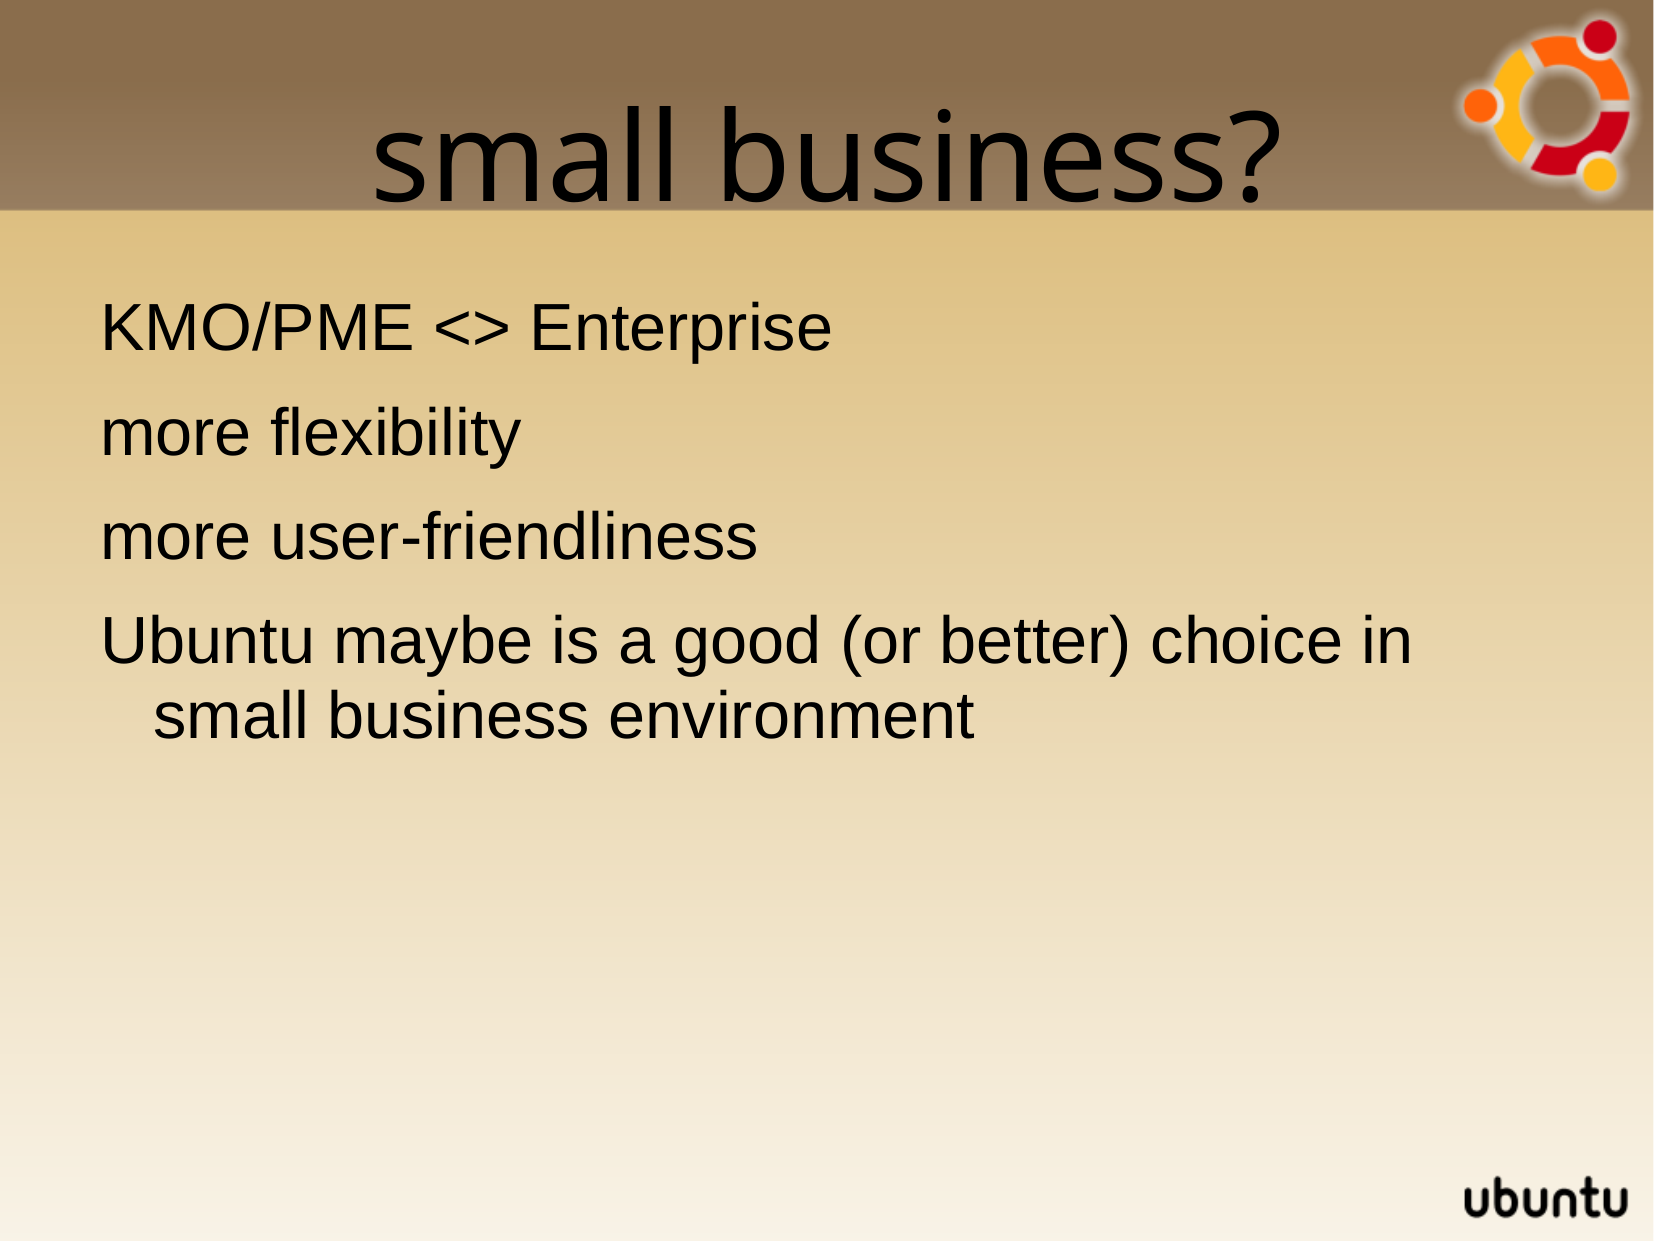

# small business?
KMO/PME <> Enterprise
more flexibility
more user-friendliness
Ubuntu maybe is a good (or better) choice in small business environment